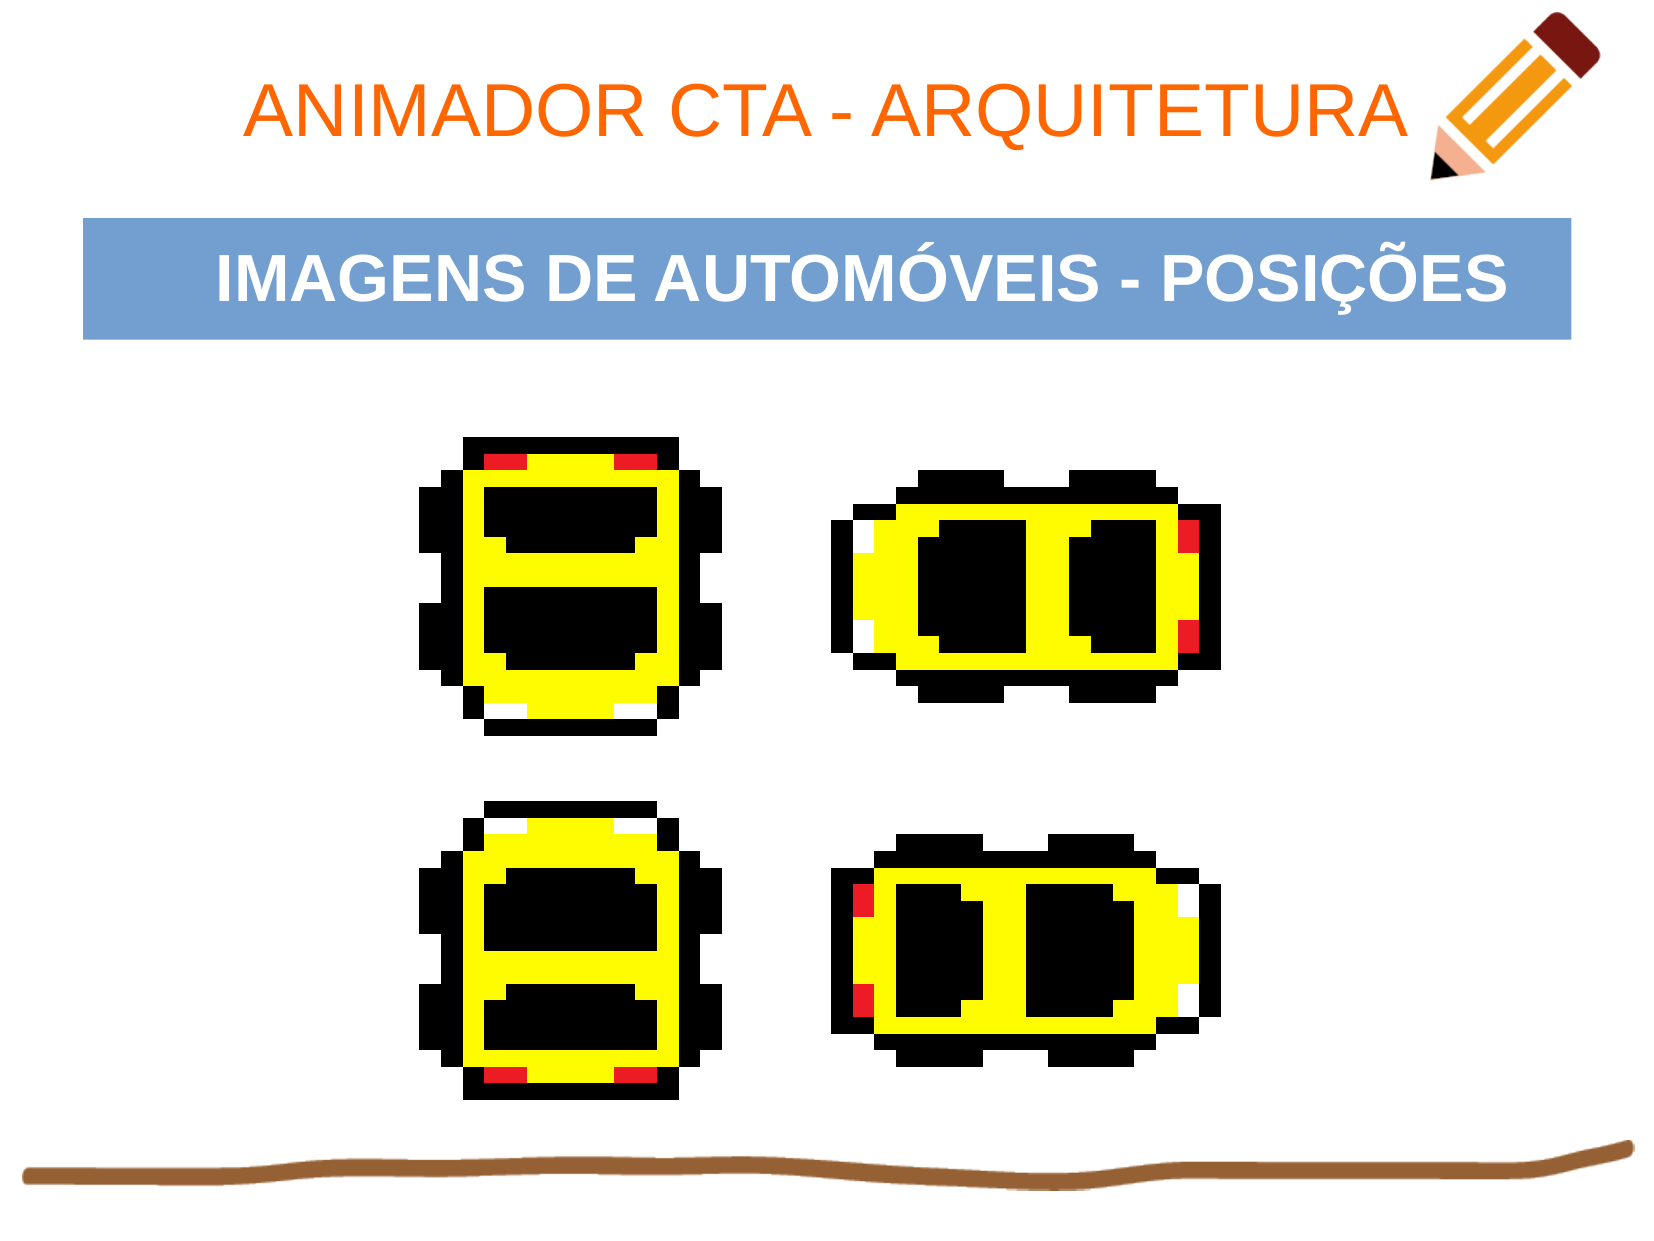

# ANIMADOR CTA - ARQUITETURA
IMAGENS DE AUTOMÓVEIS - POSIÇÕES